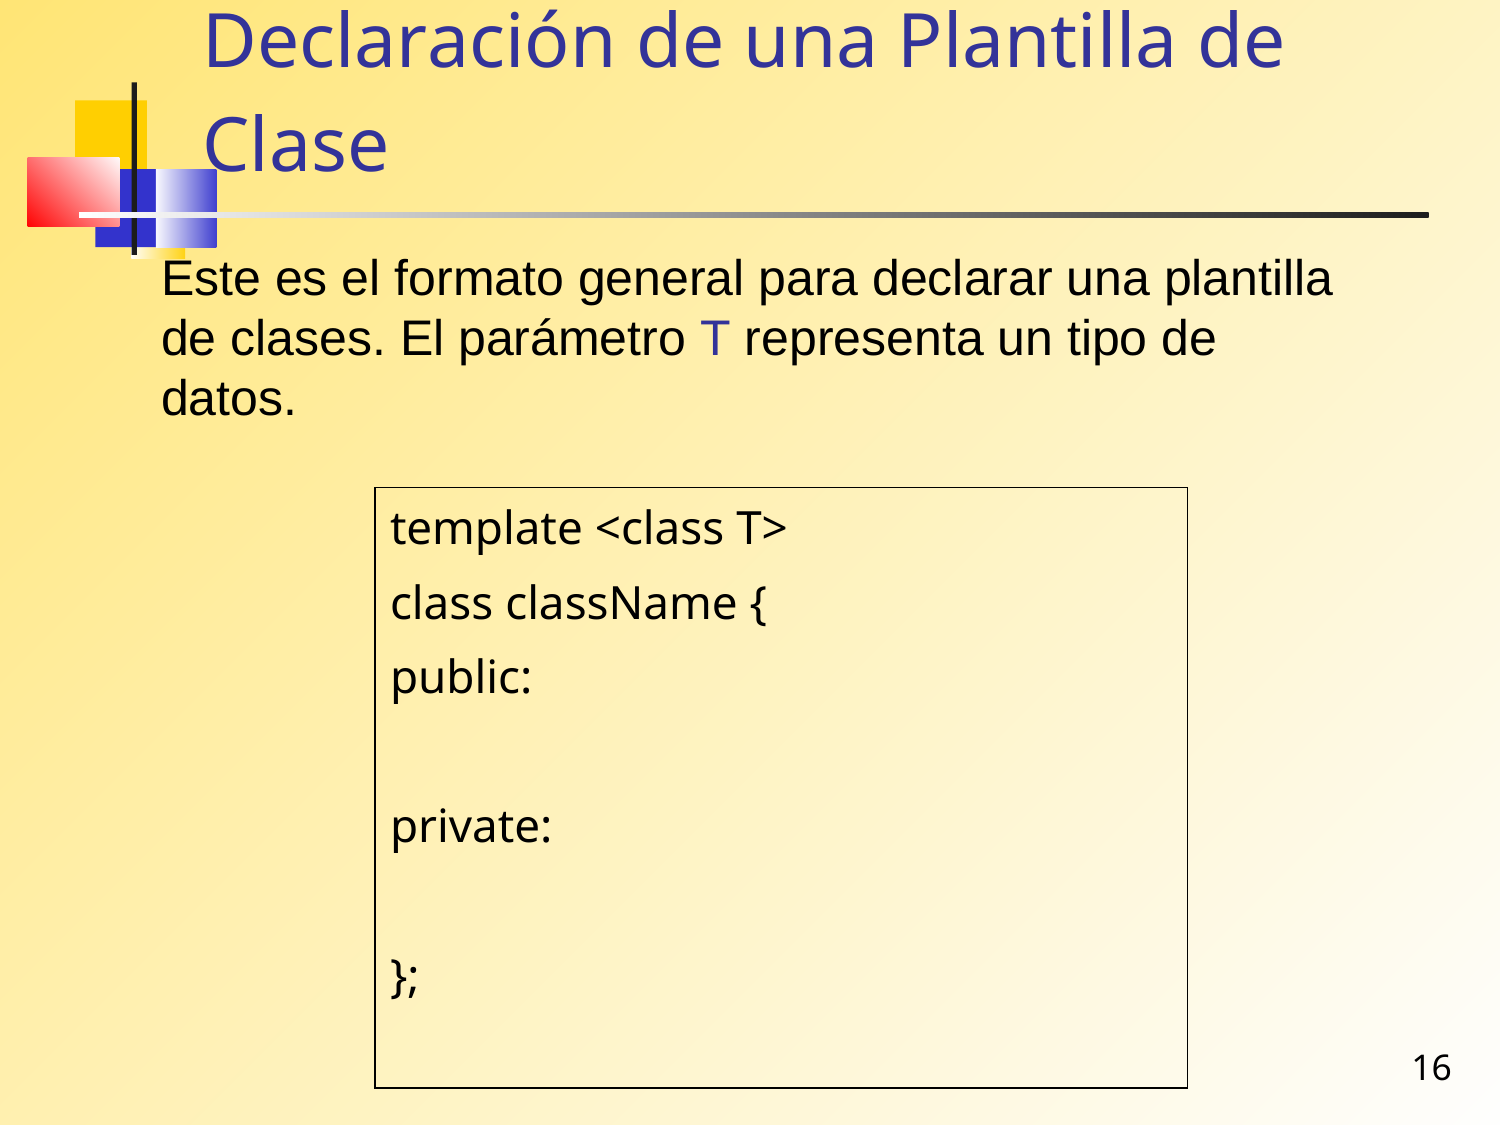

# Declaración de una Plantilla de Clase
Este es el formato general para declarar una plantilla de clases. El parámetro T representa un tipo de datos.
template <class T>
class className {
public:
private:
};
16